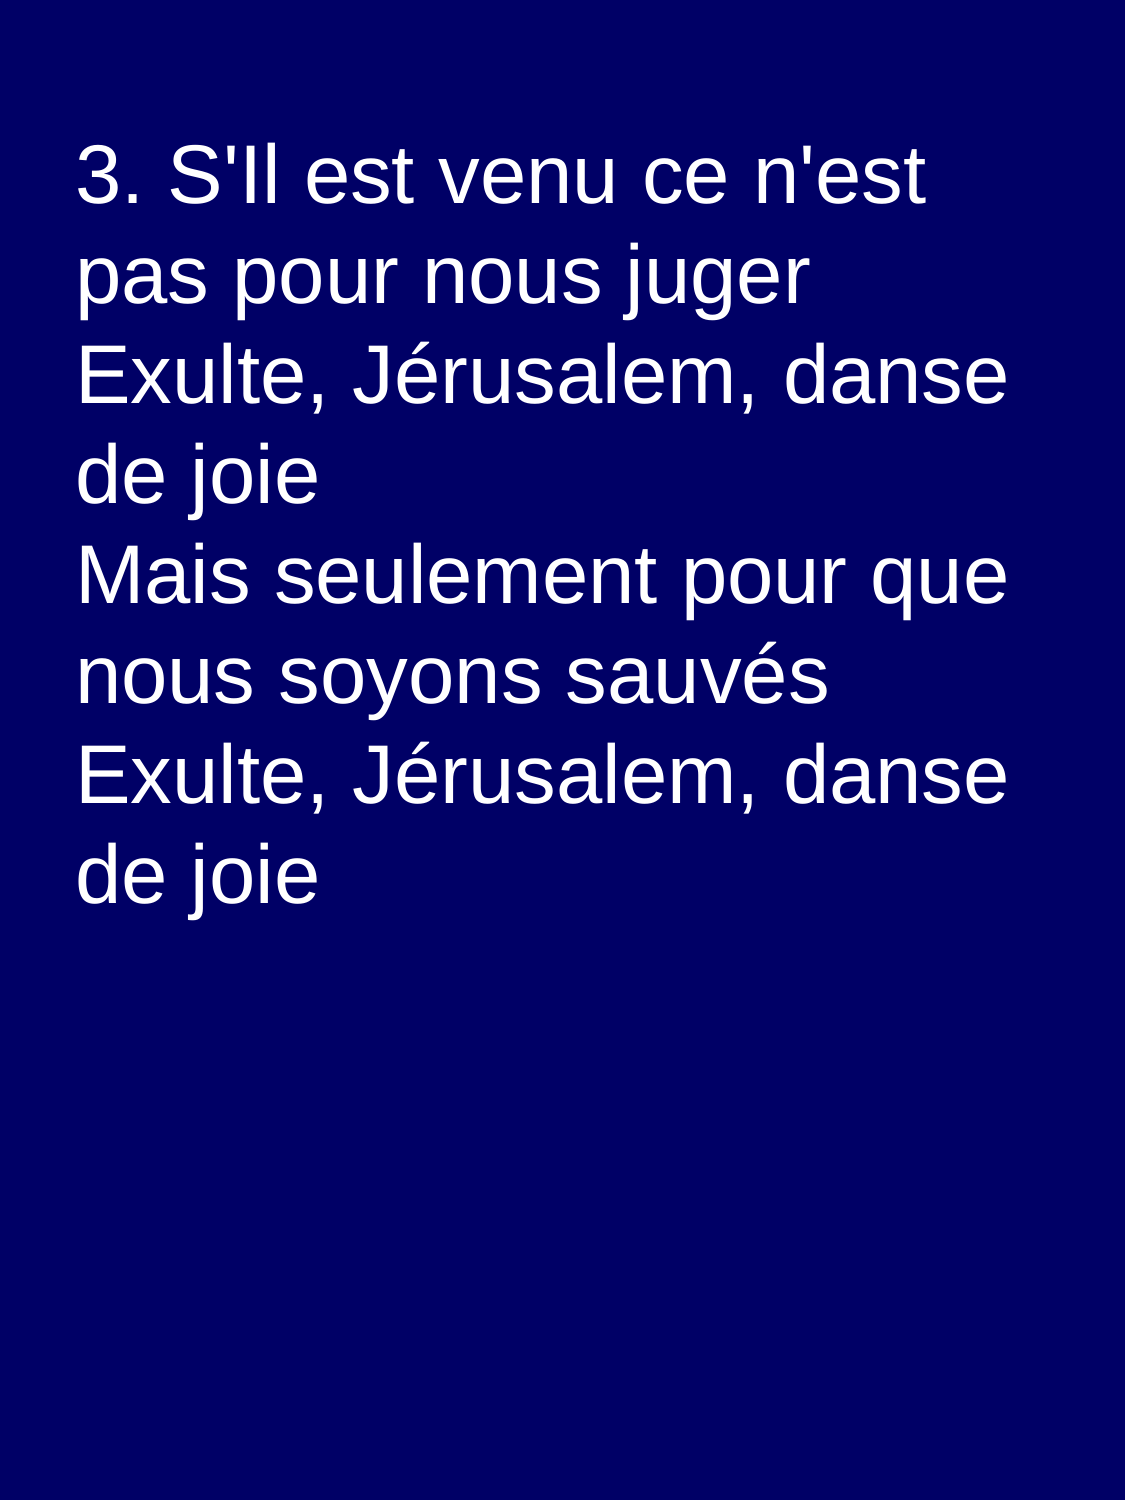

3. S'Il est venu ce n'est pas pour nous juger
Exulte, Jérusalem, danse de joie
Mais seulement pour que nous soyons sauvés
Exulte, Jérusalem, danse de joie